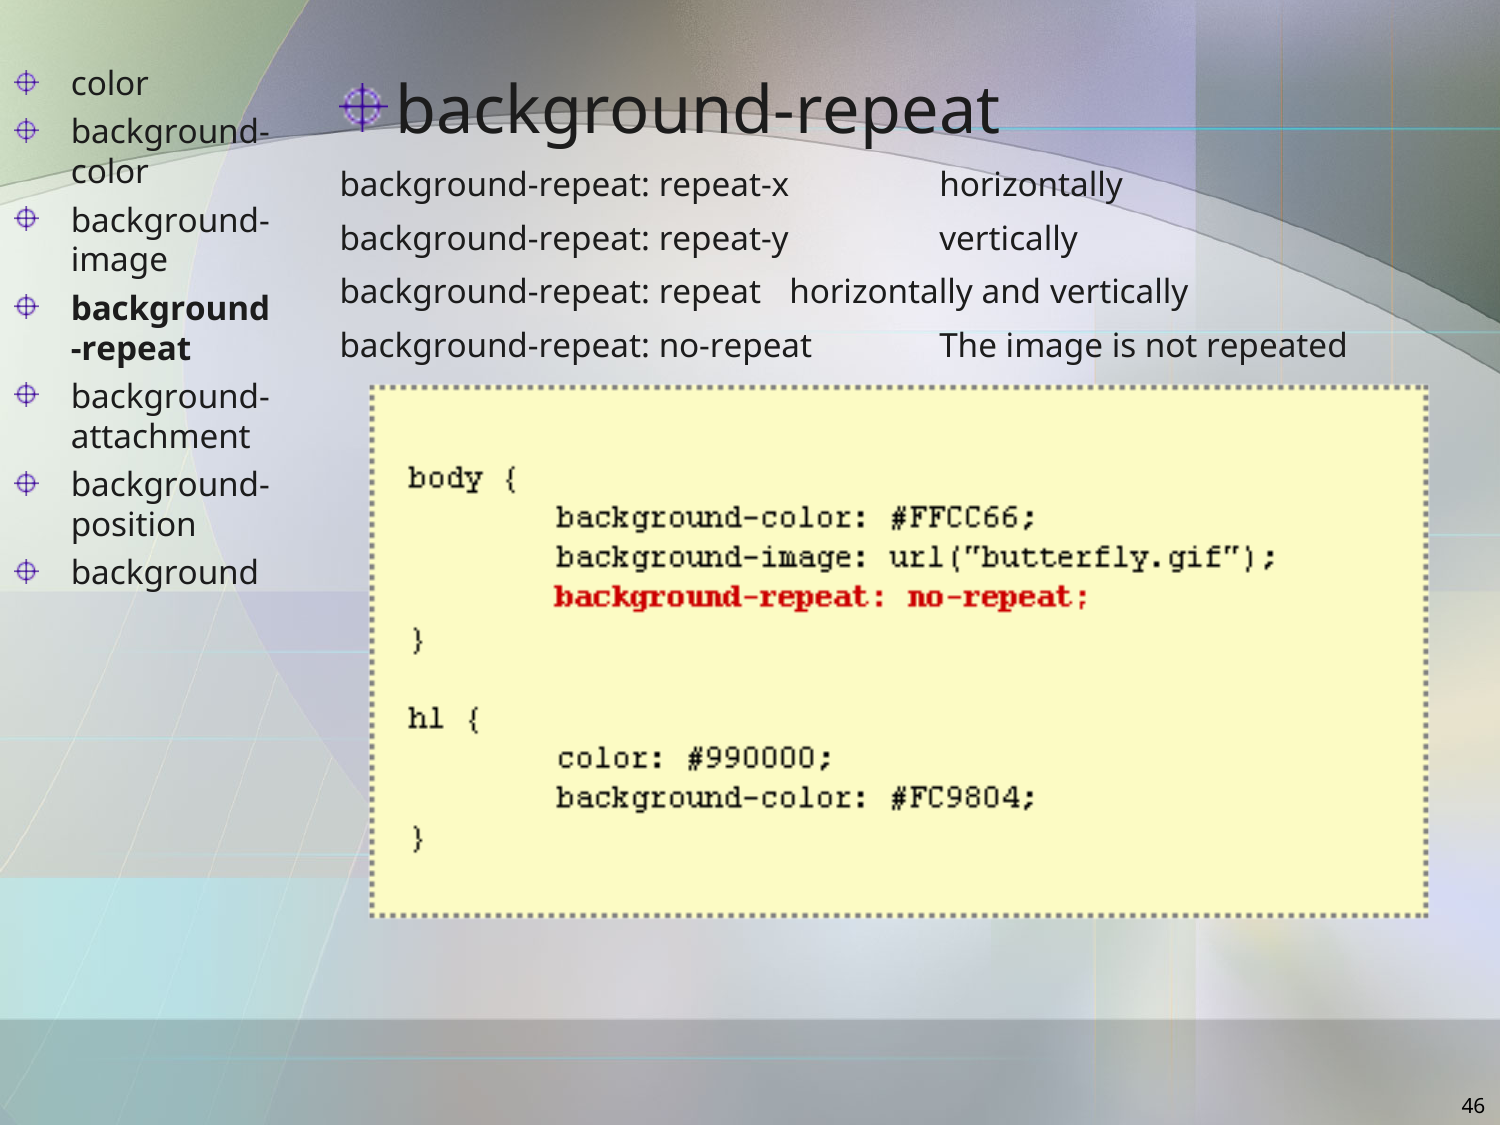

# background-repeat
background-repeat: repeat-x	horizontally
background-repeat: repeat-y	vertically
background-repeat: repeat	horizontally and vertically
background-repeat: no-repeat	The image is not repeated
color
background-color
background-image
background-repeat
background-attachment
background-position
background
46